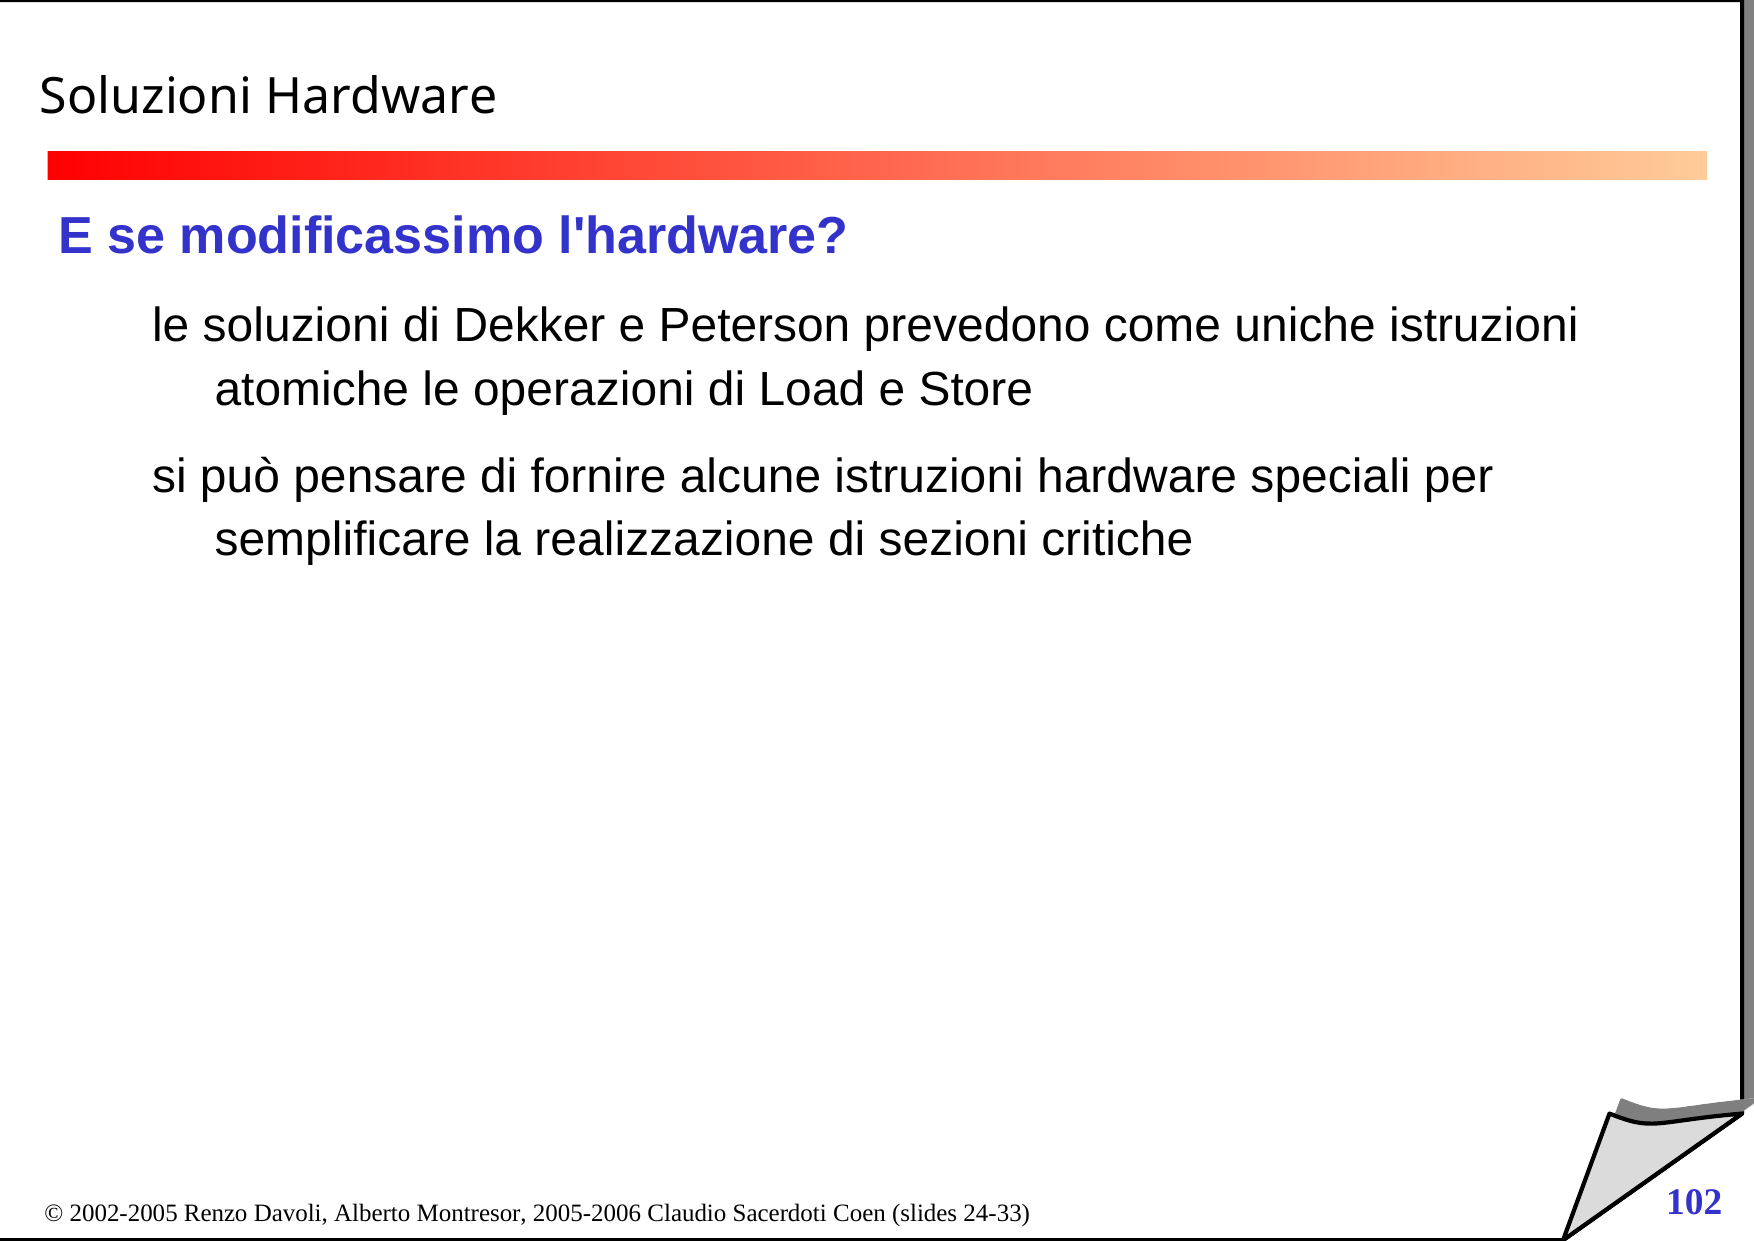

# Soluzioni Hardware
E se modificassimo l'hardware?
le soluzioni di Dekker e Peterson prevedono come uniche istruzioni atomiche le operazioni di Load e Store
si può pensare di fornire alcune istruzioni hardware speciali per semplificare la realizzazione di sezioni critiche